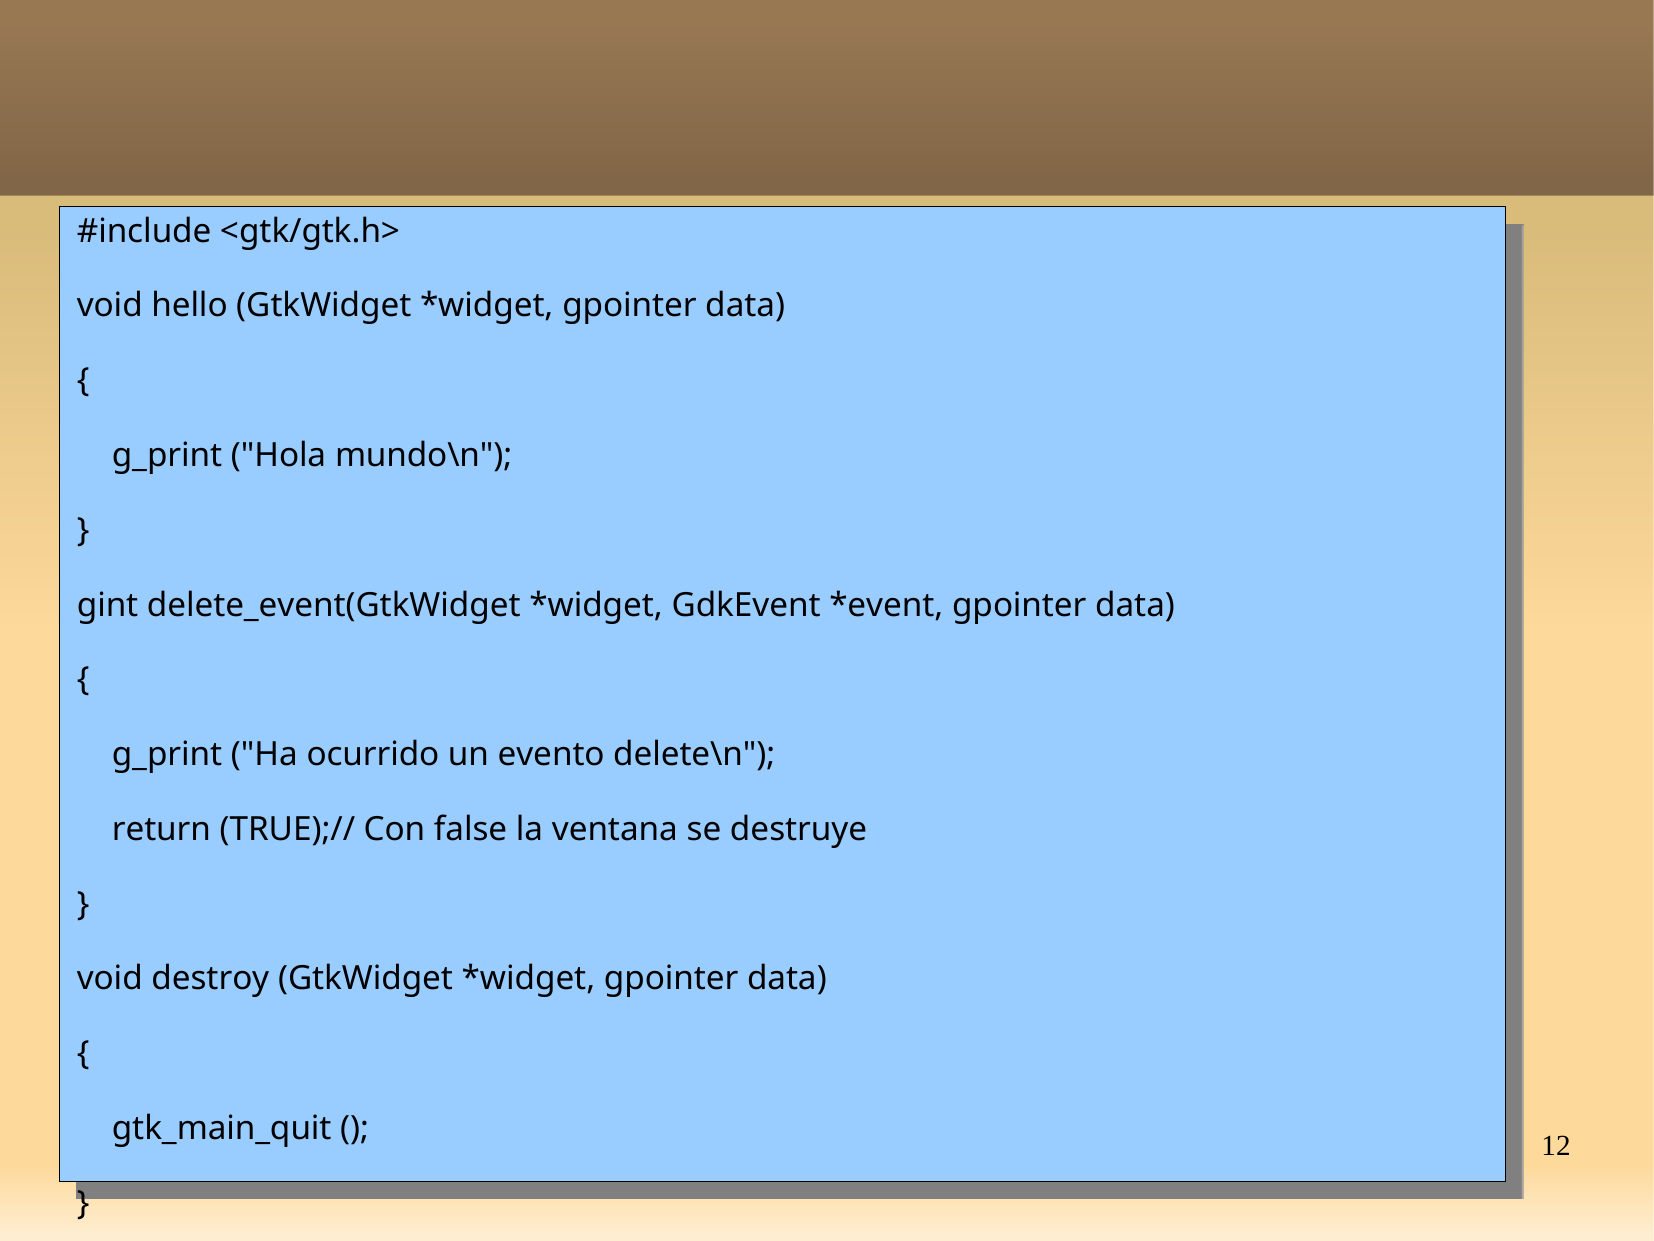

#
#include <gtk/gtk.h>
void hello (GtkWidget *widget, gpointer data)
{
 g_print ("Hola mundo\n");
}
gint delete_event(GtkWidget *widget, GdkEvent *event, gpointer data)
{
 g_print ("Ha ocurrido un evento delete\n");
 return (TRUE);// Con false la ventana se destruye
}
void destroy (GtkWidget *widget, gpointer data)
{
 gtk_main_quit ();
}
12